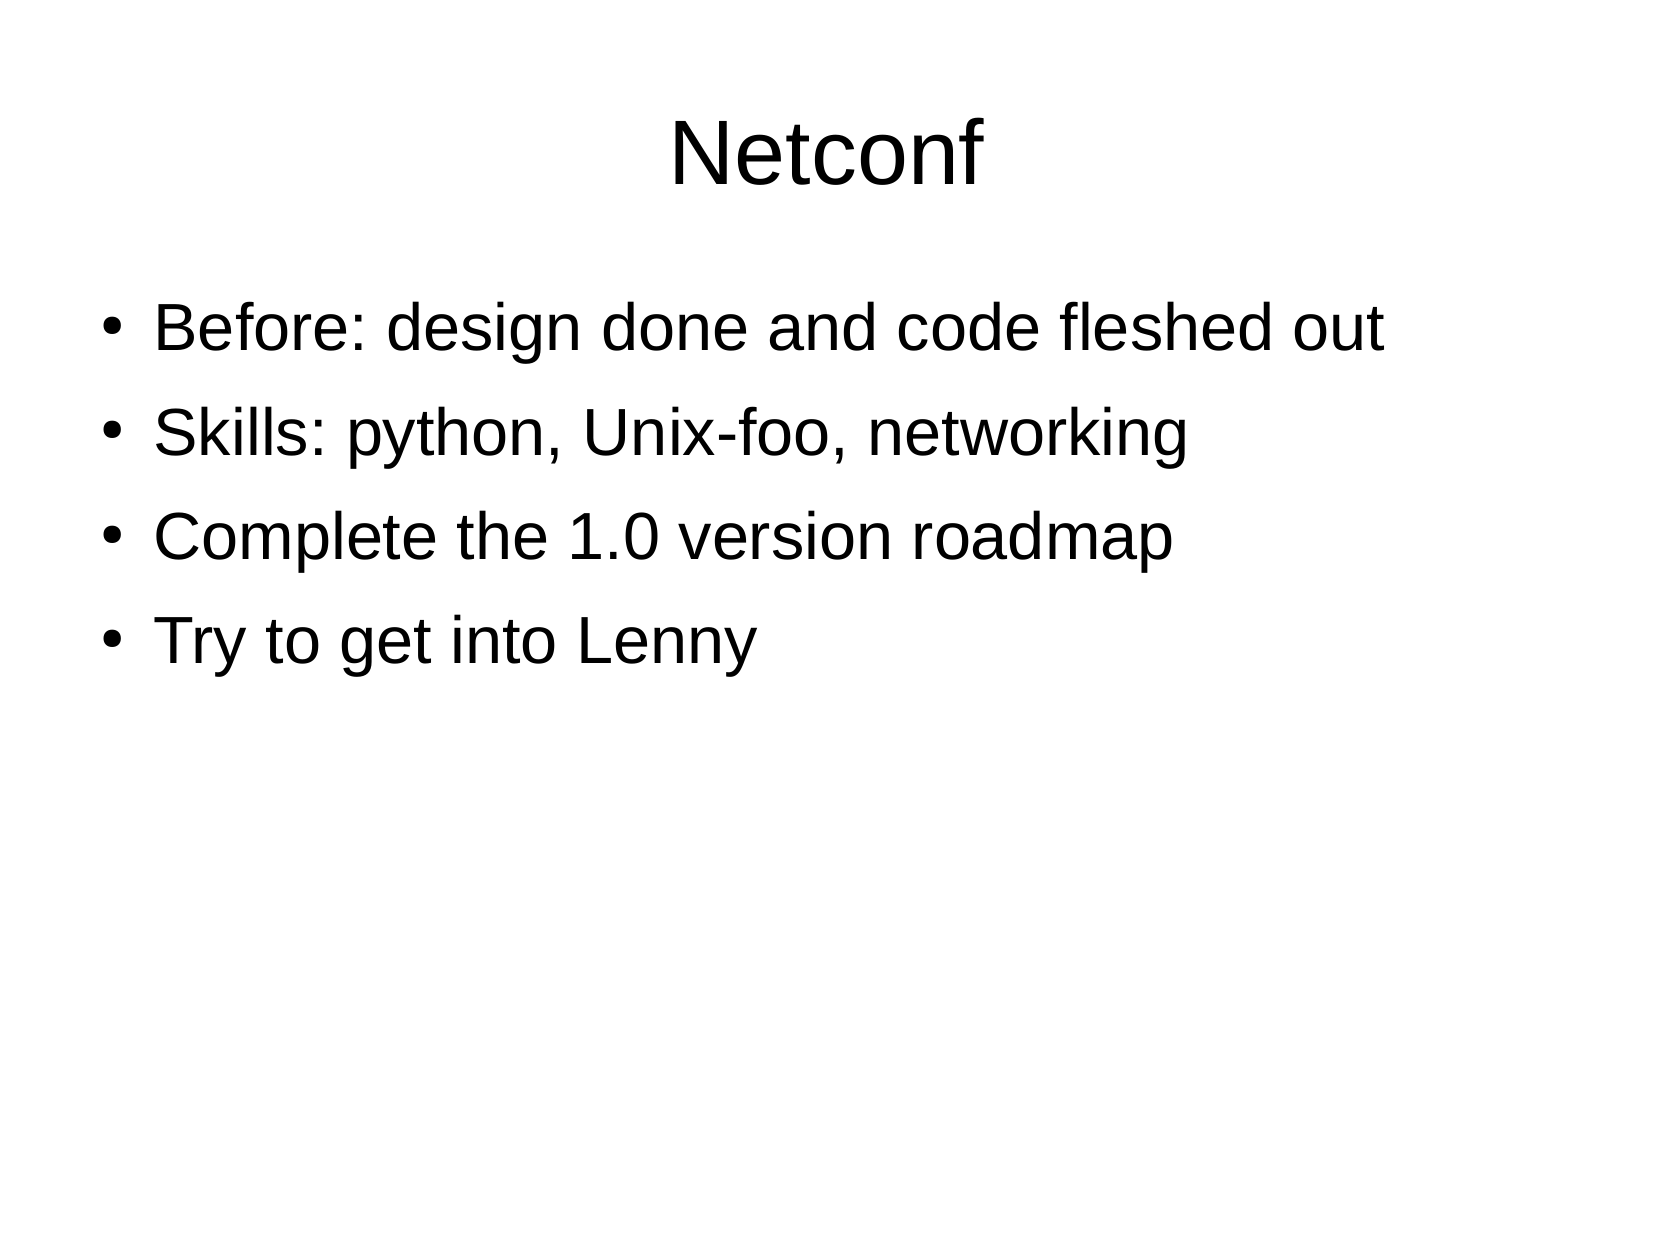

# Netconf
Before: design done and code fleshed out
Skills: python, Unix-foo, networking
Complete the 1.0 version roadmap
Try to get into Lenny